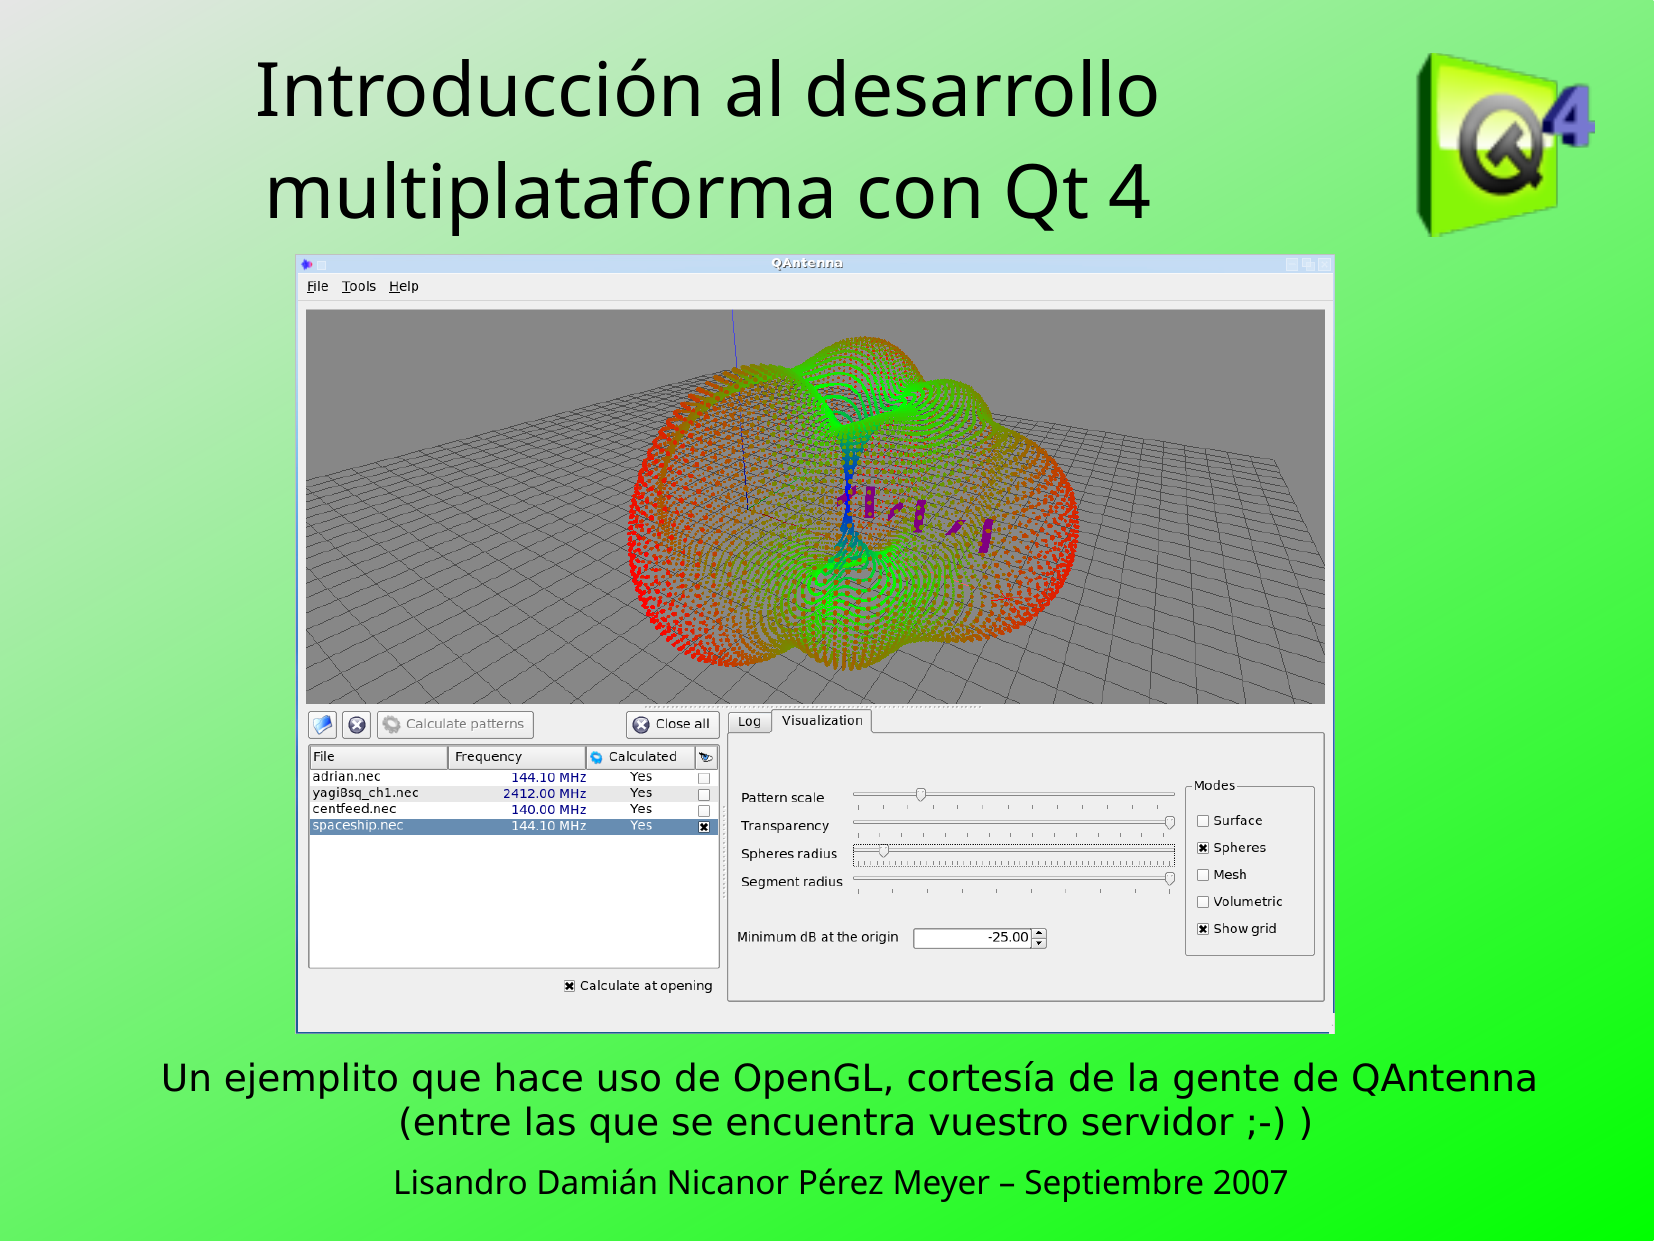

# Introducción al desarrollo multiplataforma con Qt 4
Un ejemplito que hace uso de OpenGL, cortesía de la gente de QAntenna
(entre las que se encuentra vuestro servidor ;-) )
Lisandro Damián Nicanor Pérez Meyer – Septiembre 2007